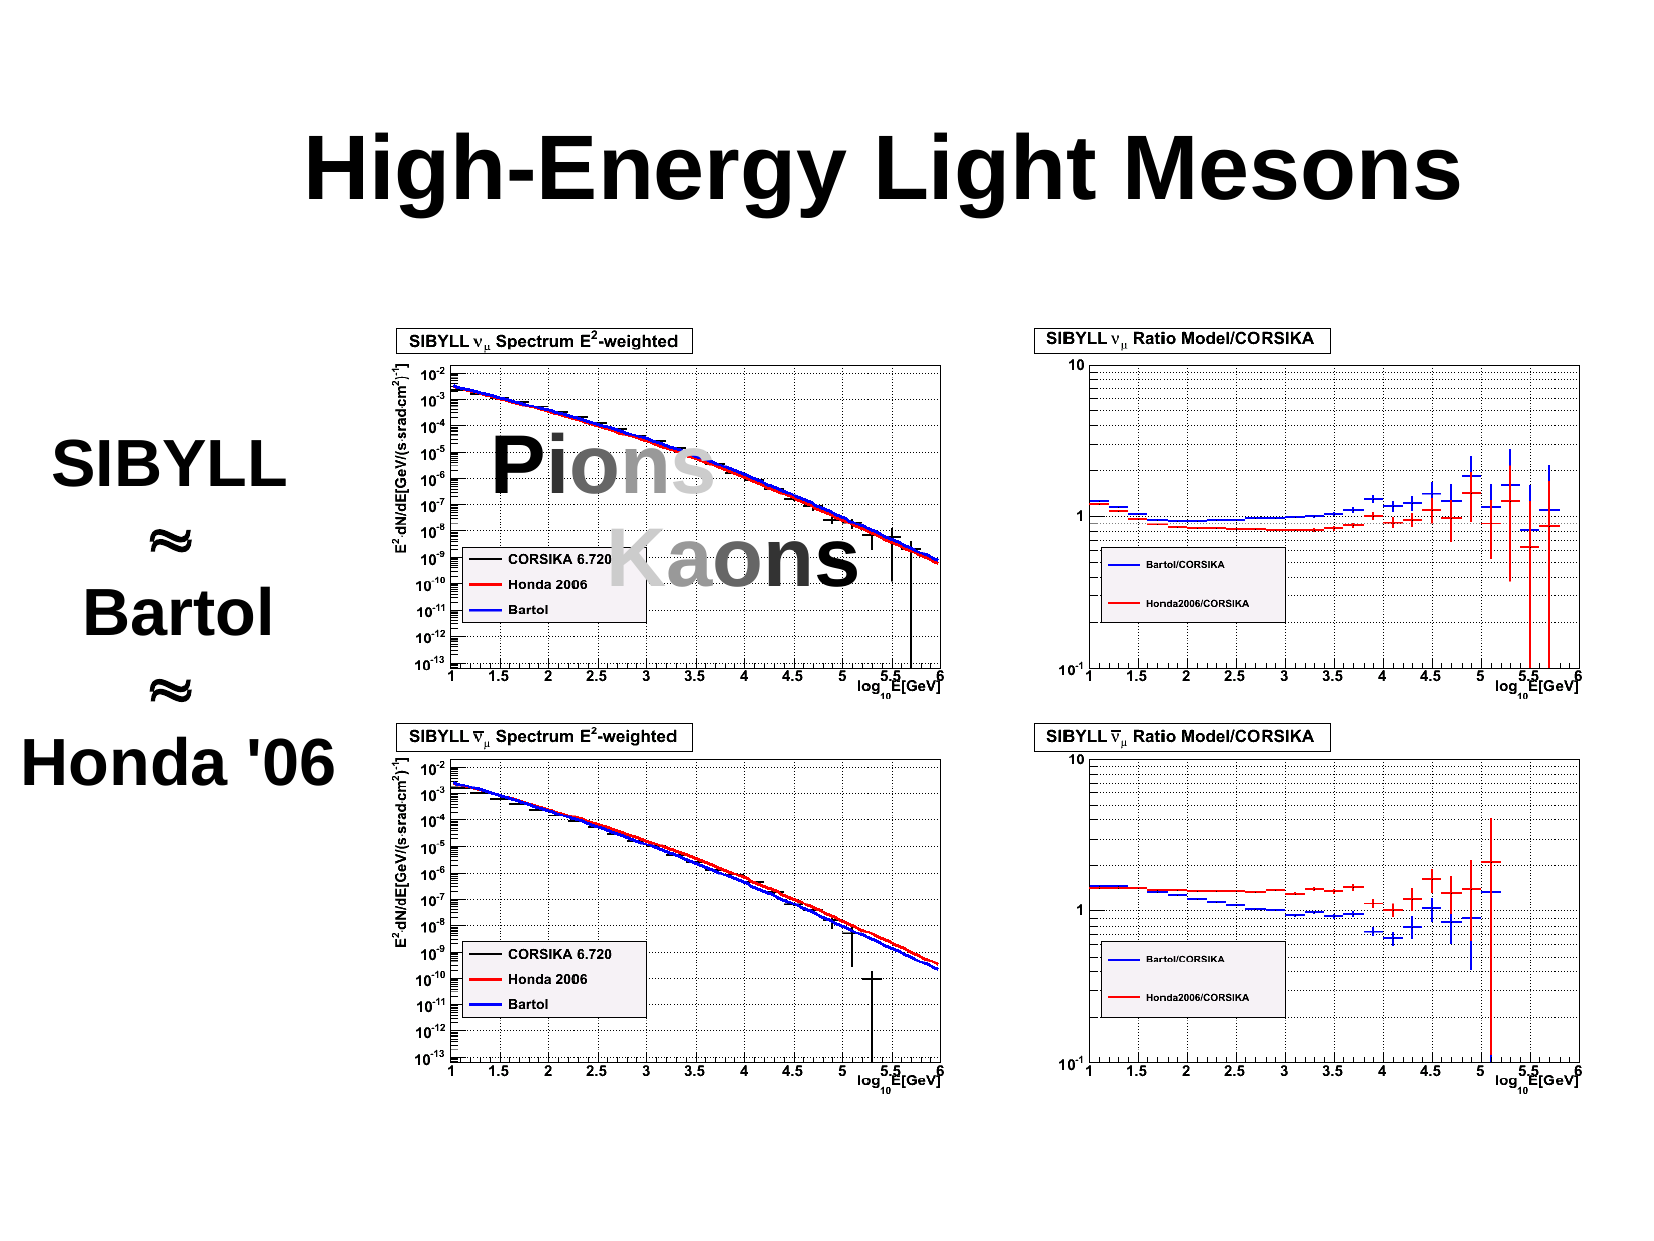

High-Energy Light Mesons
Pions
 Kaons
SIBYLL
≈
Bartol
≈
Honda '06